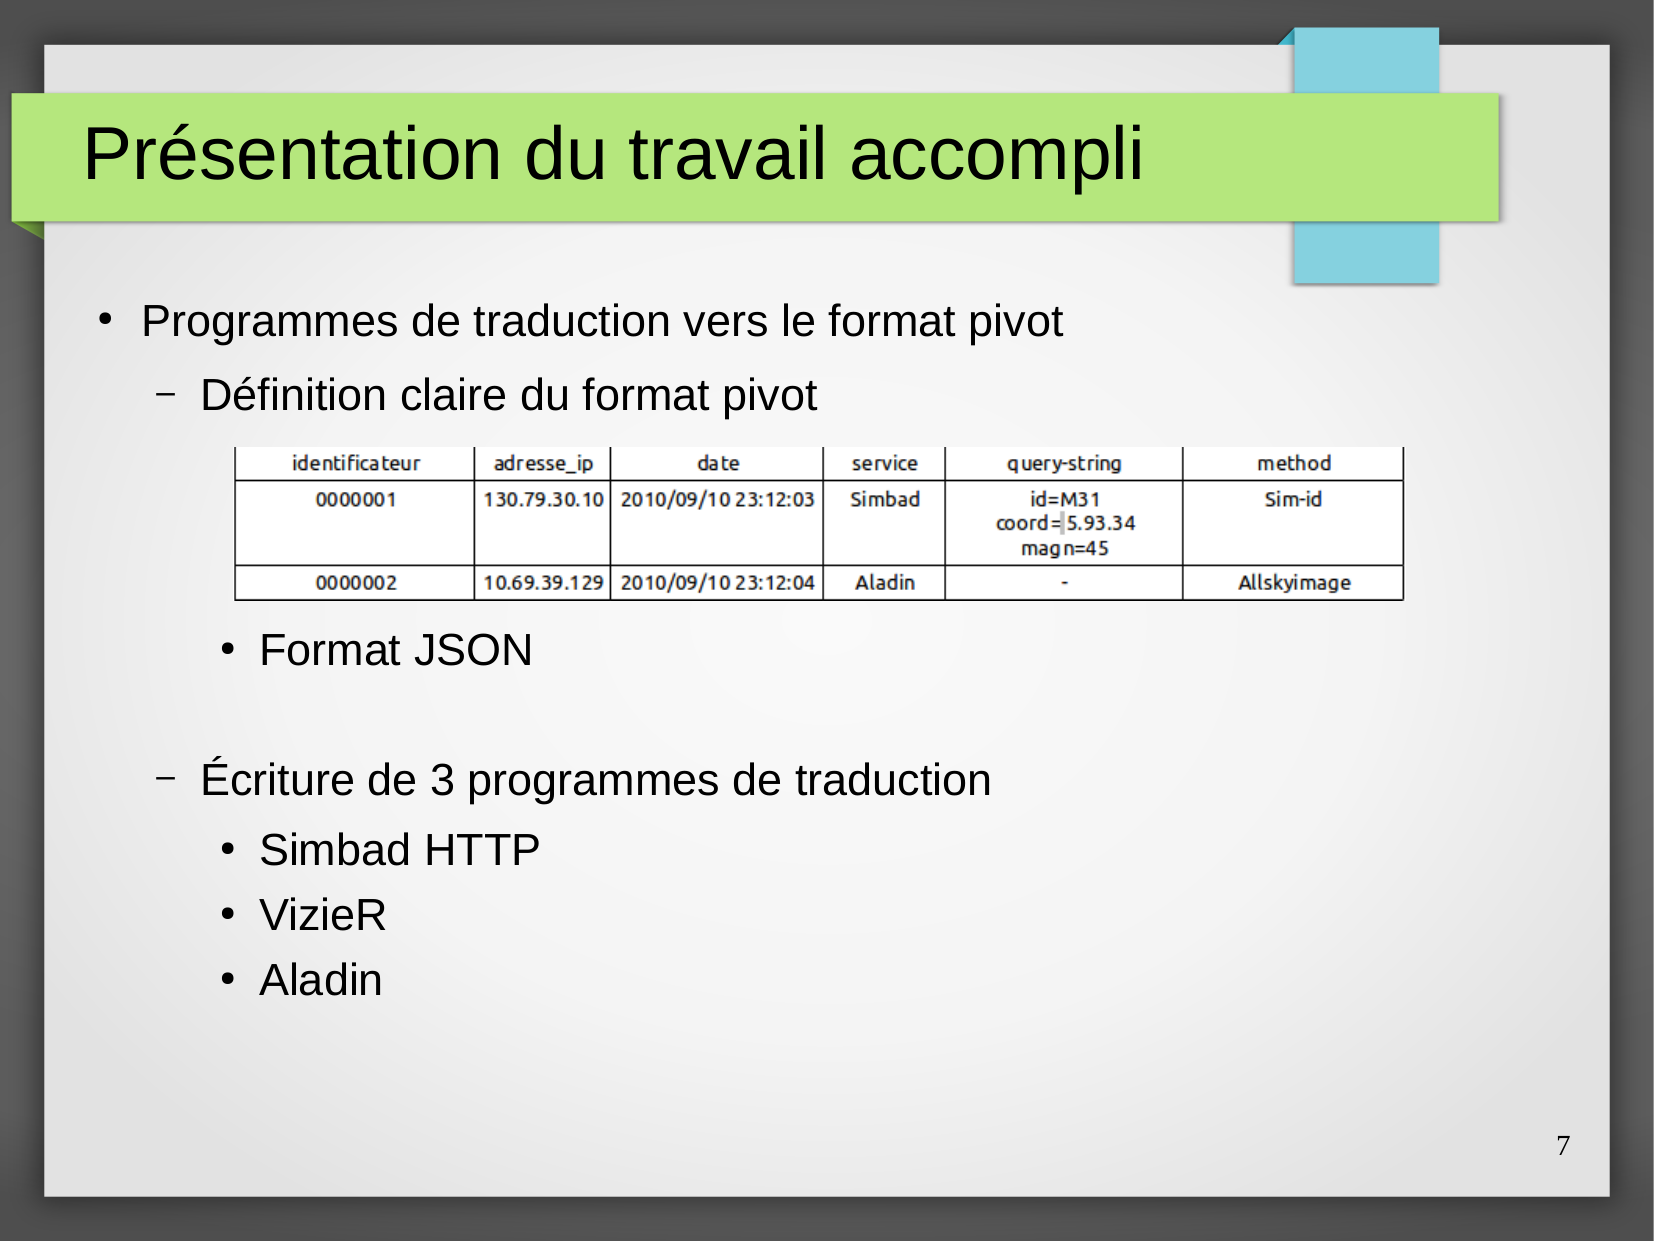

# Présentation du travail accompli
Programmes de traduction vers le format pivot
Définition claire du format pivot
Format JSON
Écriture de 3 programmes de traduction
Simbad HTTP
VizieR
Aladin
7